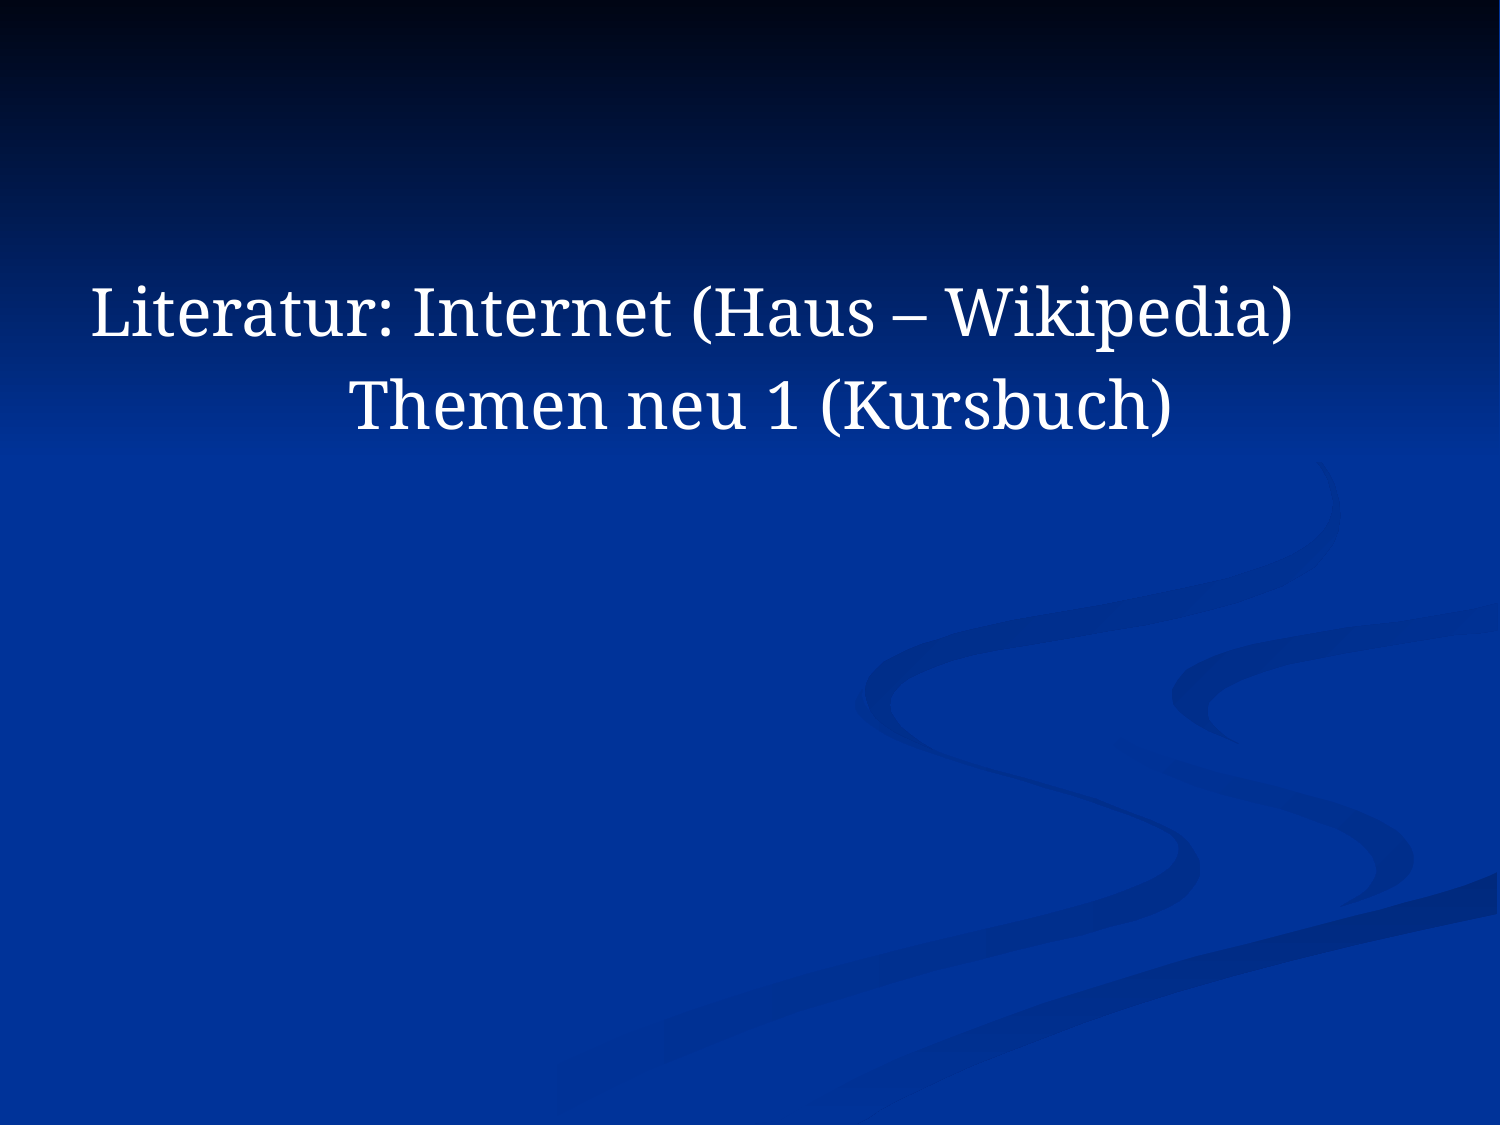

#
Literatur: Internet (Haus – Wikipedia)
 Themen neu 1 (Kursbuch)